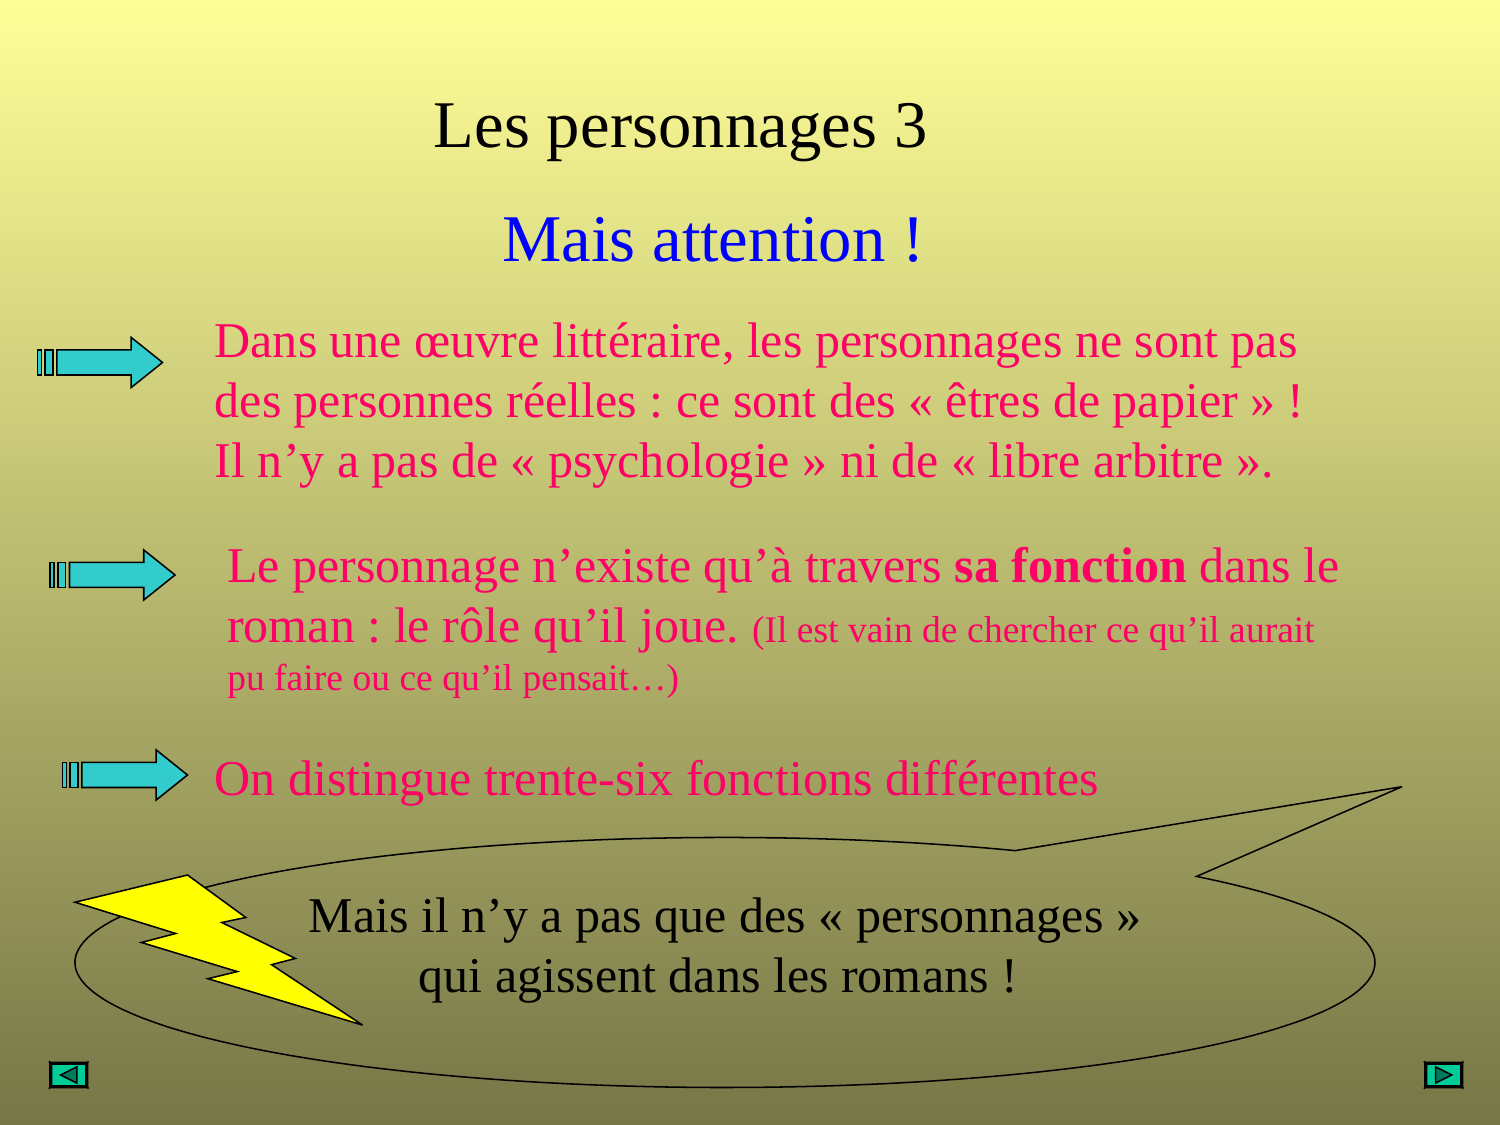

# Les personnages 3
Mais attention !
Dans une œuvre littéraire, les personnages ne sont pas des personnes réelles : ce sont des « êtres de papier » ! Il n’y a pas de « psychologie » ni de « libre arbitre ».
Le personnage n’existe qu’à travers sa fonction dans le roman : le rôle qu’il joue. (Il est vain de chercher ce qu’il aurait pu faire ou ce qu’il pensait…)
On distingue trente-six fonctions différentes
Mais il n’y a pas que des « personnages » qui agissent dans les romans !